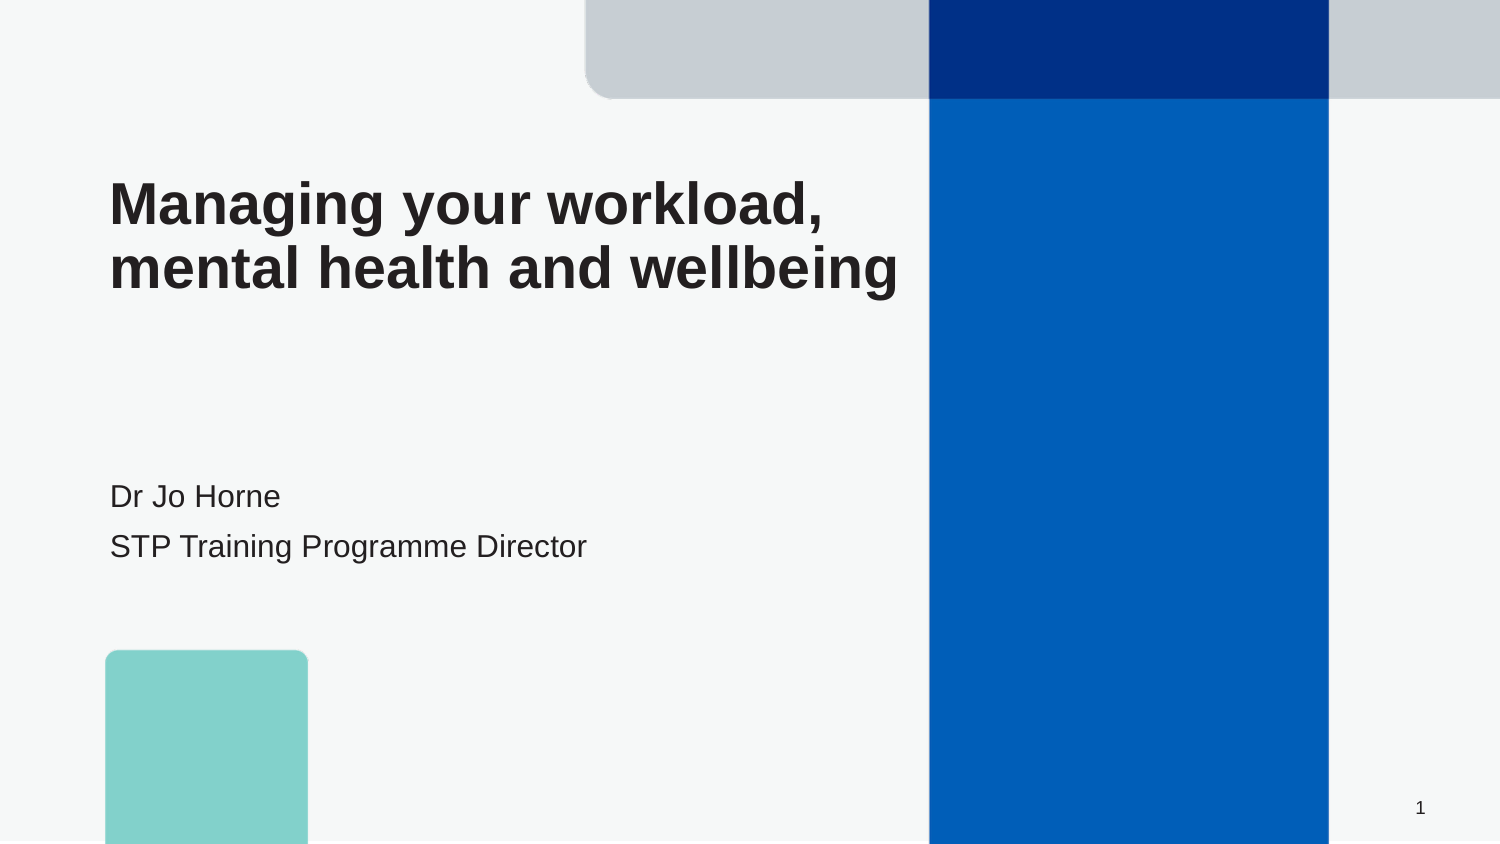

Managing your workload, mental health and wellbeing
# Dr Jo Horne
STP Training Programme Director